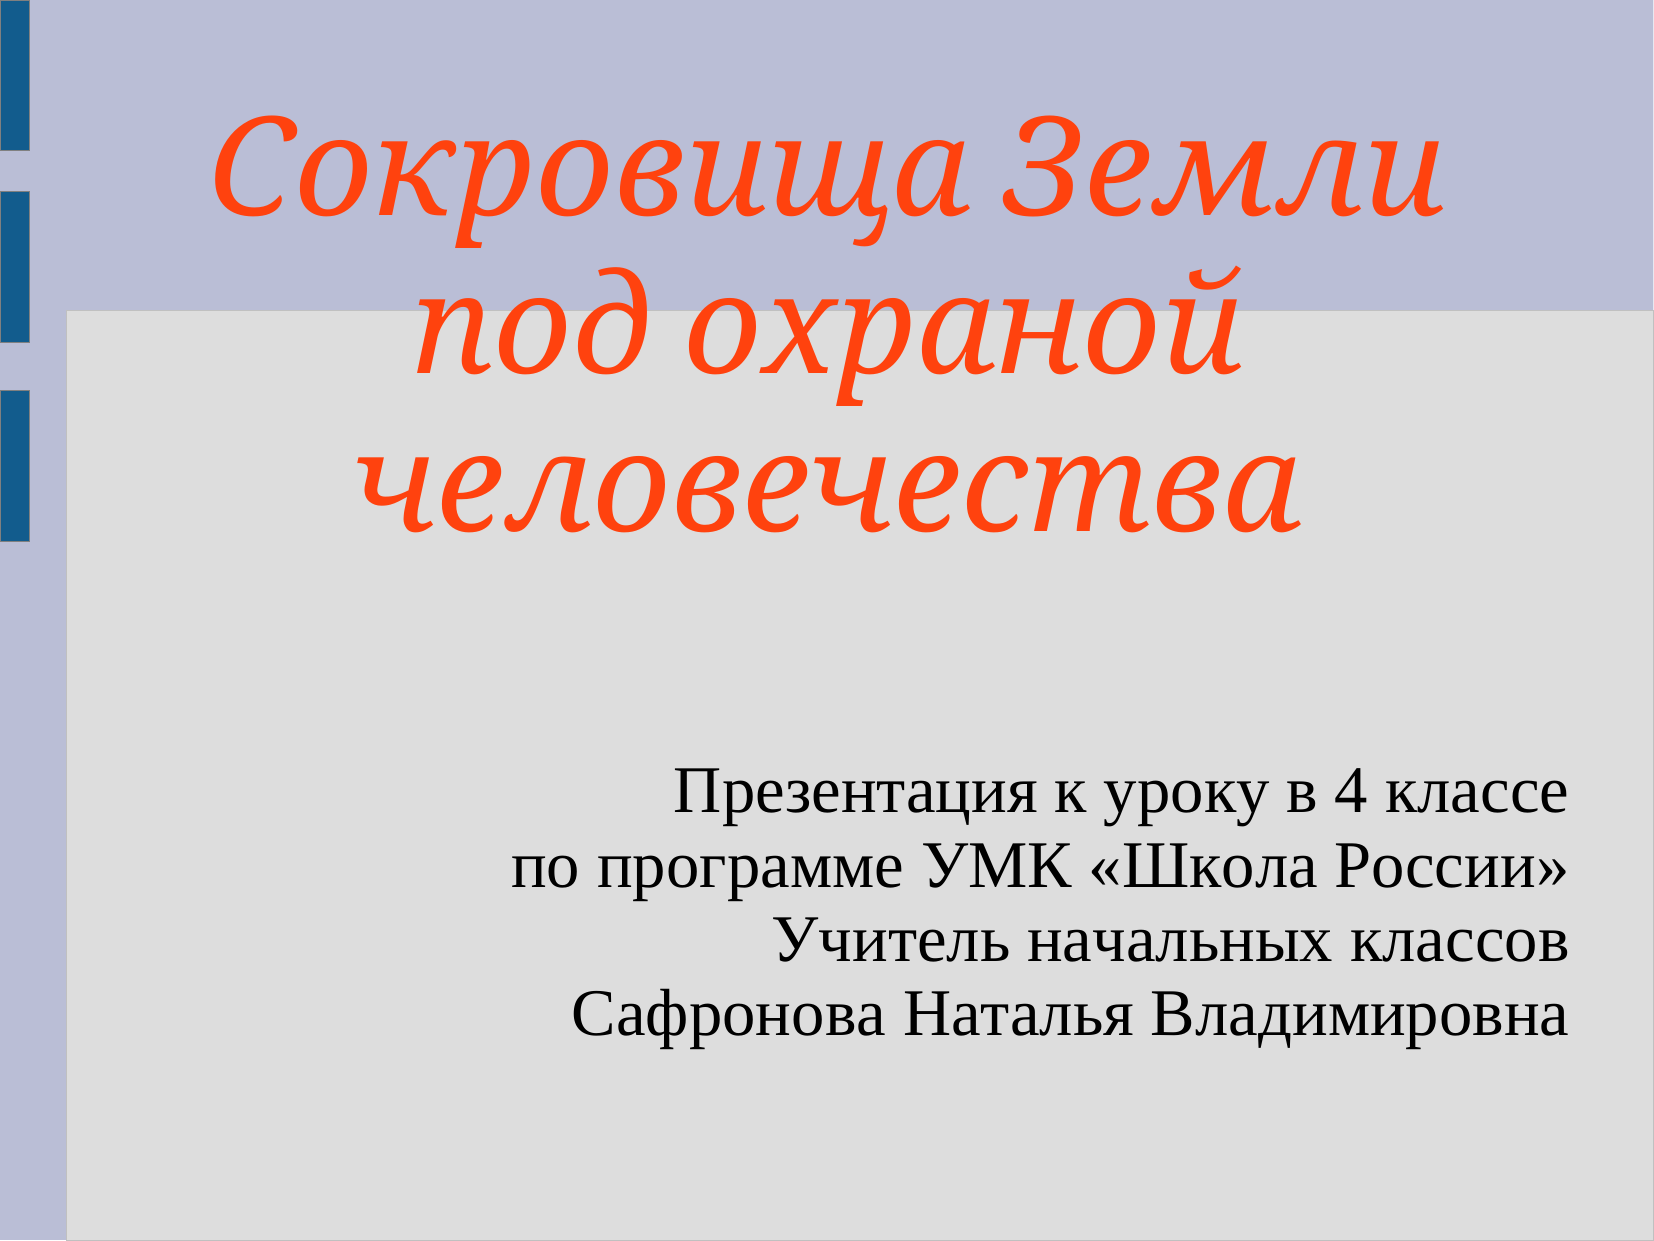

# Сокровища Земли под охраной человечества
Презентация к уроку в 4 классе
по программе УМК «Школа России»
Учитель начальных классов
Сафронова Наталья Владимировна